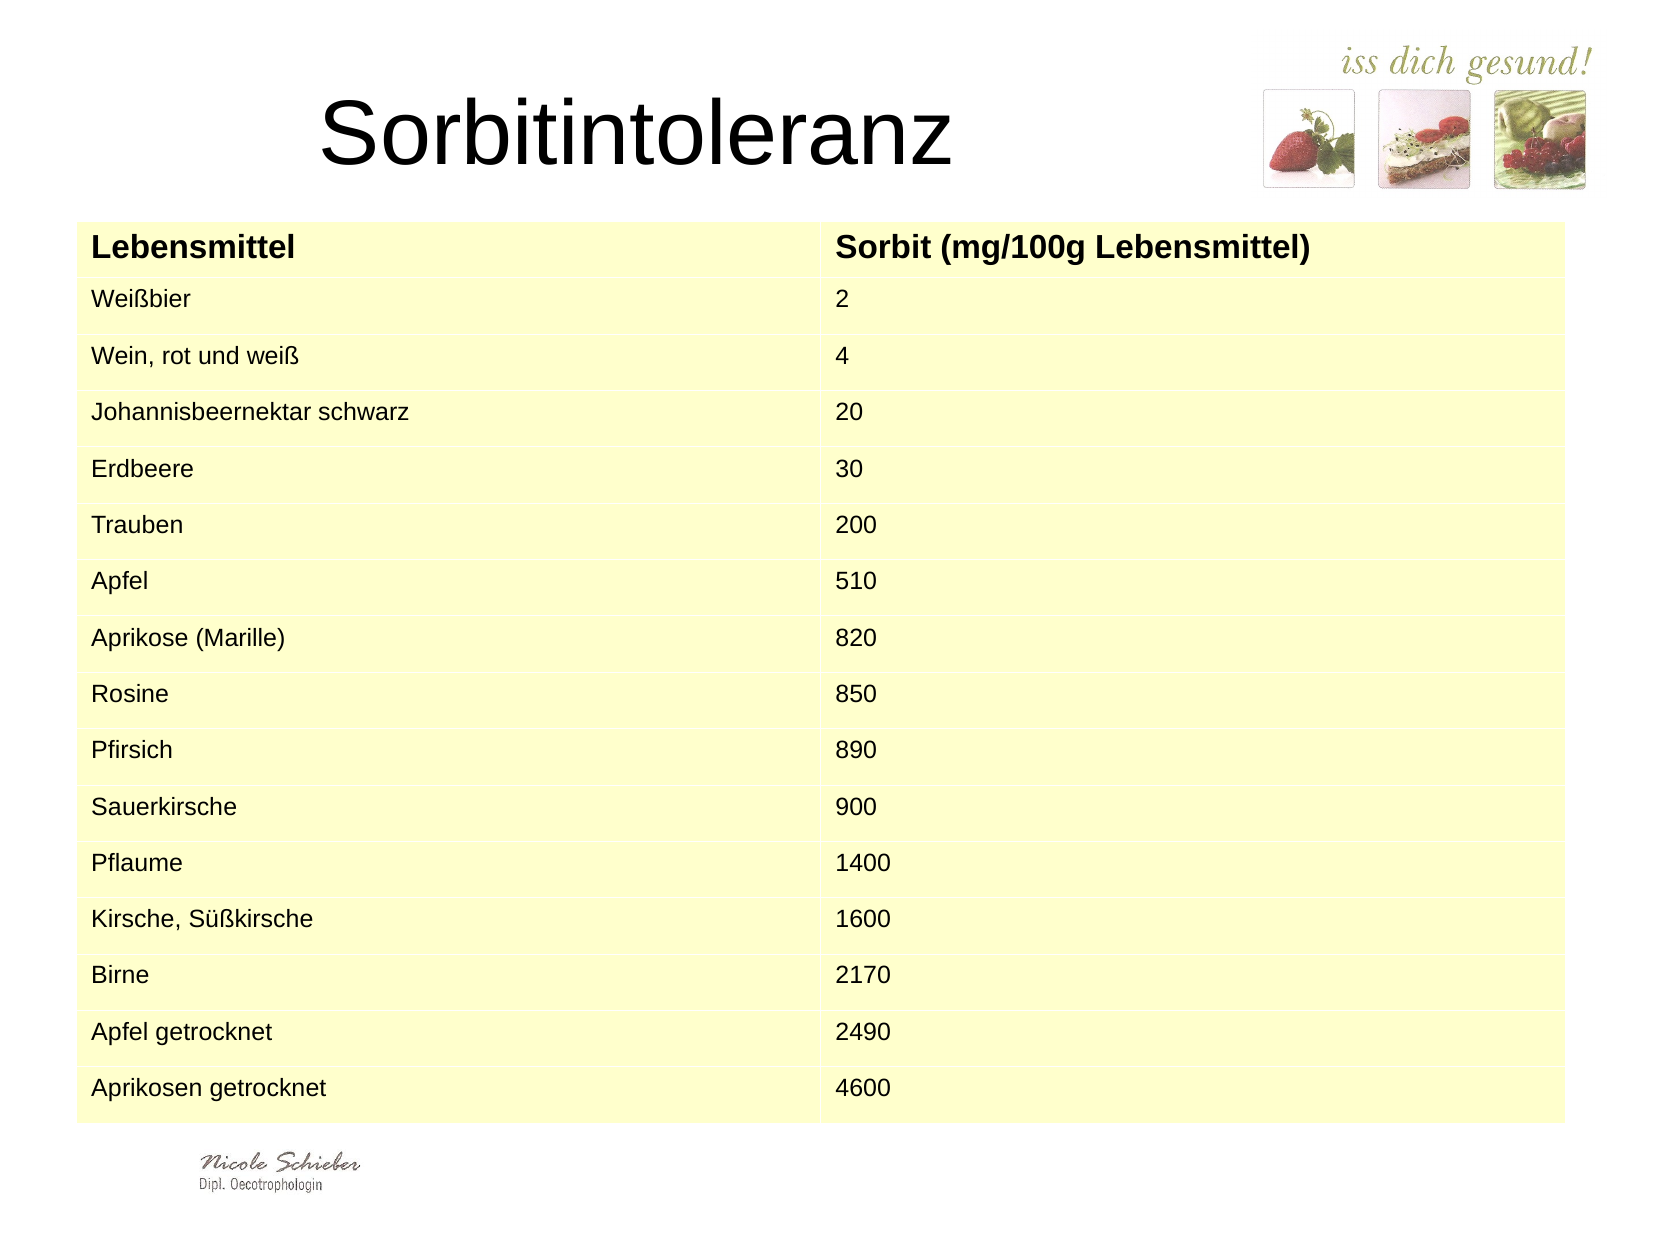

# Sorbitintoleranz
| Lebensmittel | Sorbit (mg/100g Lebensmittel) |
| --- | --- |
| Weißbier | 2 |
| Wein, rot und weiß | 4 |
| Johannisbeernektar schwarz | 20 |
| Erdbeere | 30 |
| Trauben | 200 |
| Apfel | 510 |
| Aprikose (Marille) | 820 |
| Rosine | 850 |
| Pfirsich | 890 |
| Sauerkirsche | 900 |
| Pflaume | 1400 |
| Kirsche, Süßkirsche | 1600 |
| Birne | 2170 |
| Apfel getrocknet | 2490 |
| Aprikosen getrocknet | 4600 |